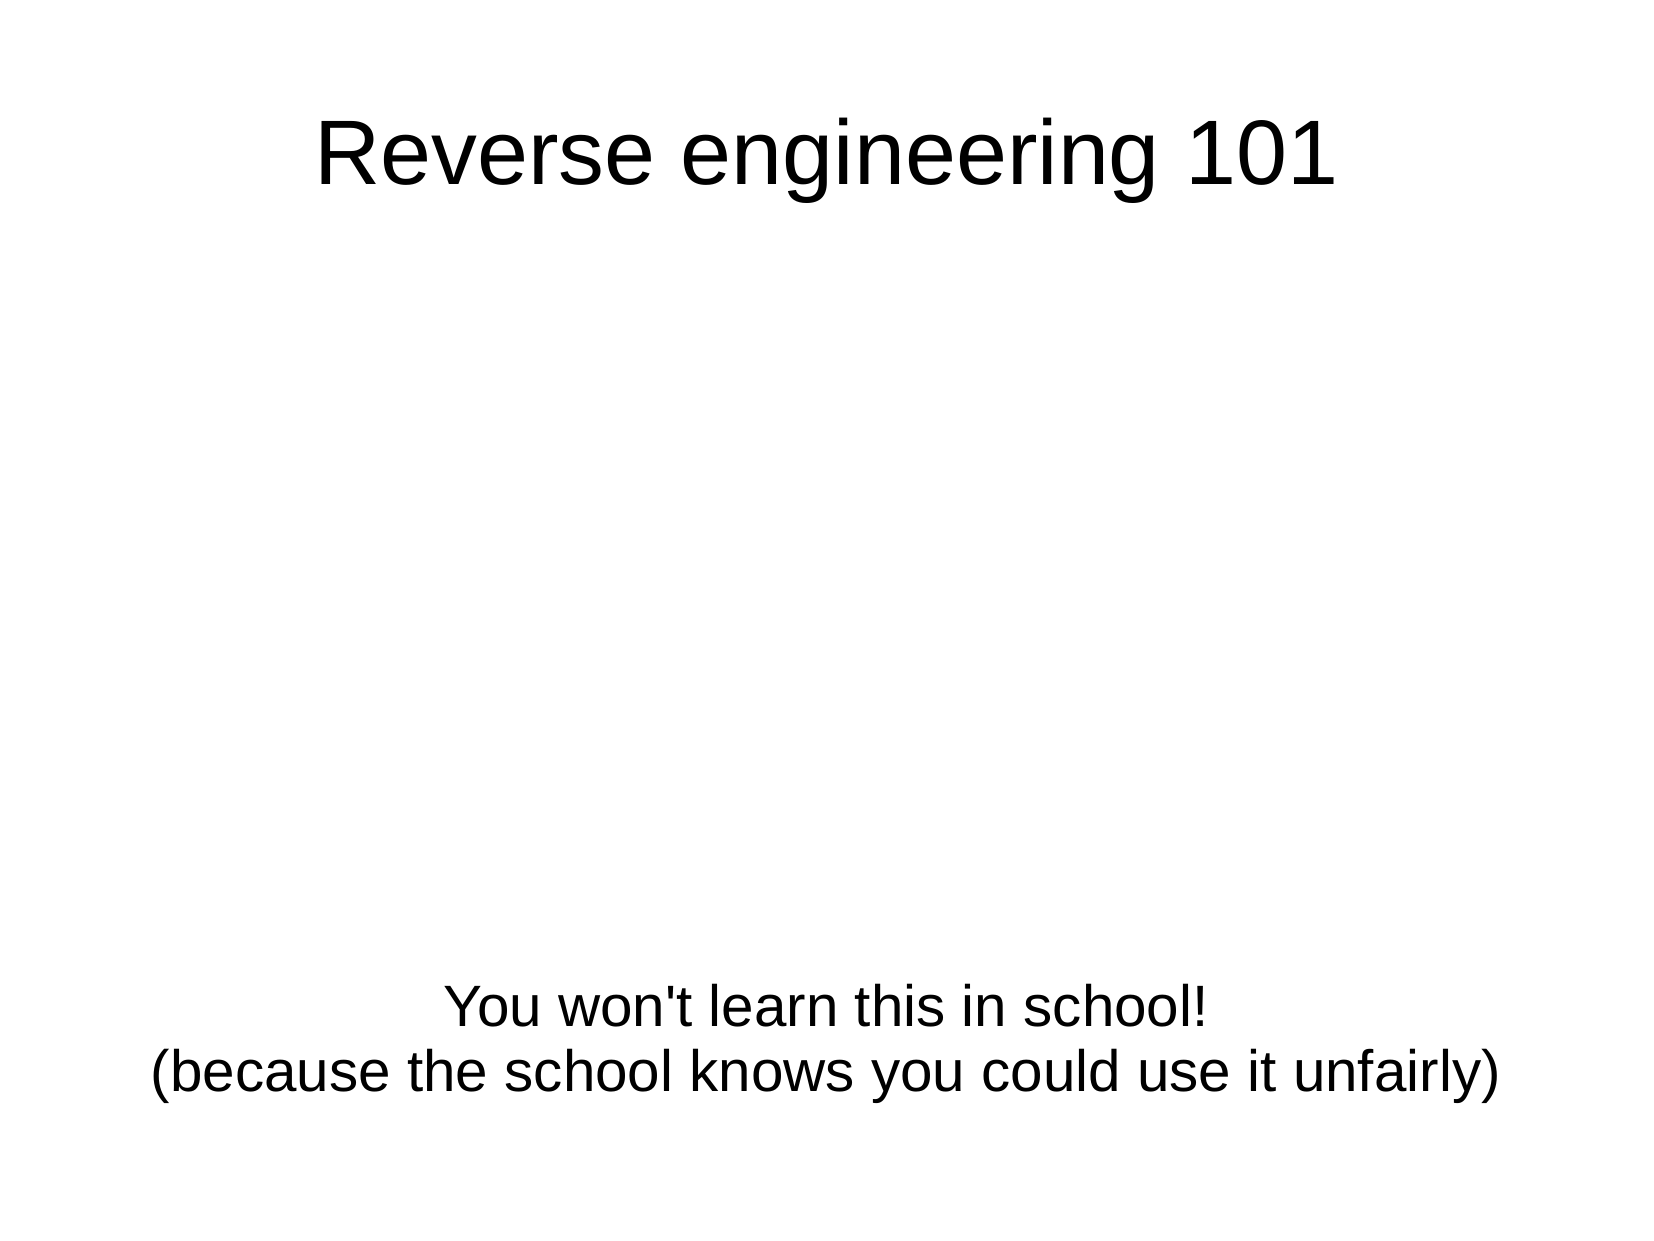

# Reverse engineering 101
You won't learn this in school!
(because the school knows you could use it unfairly)